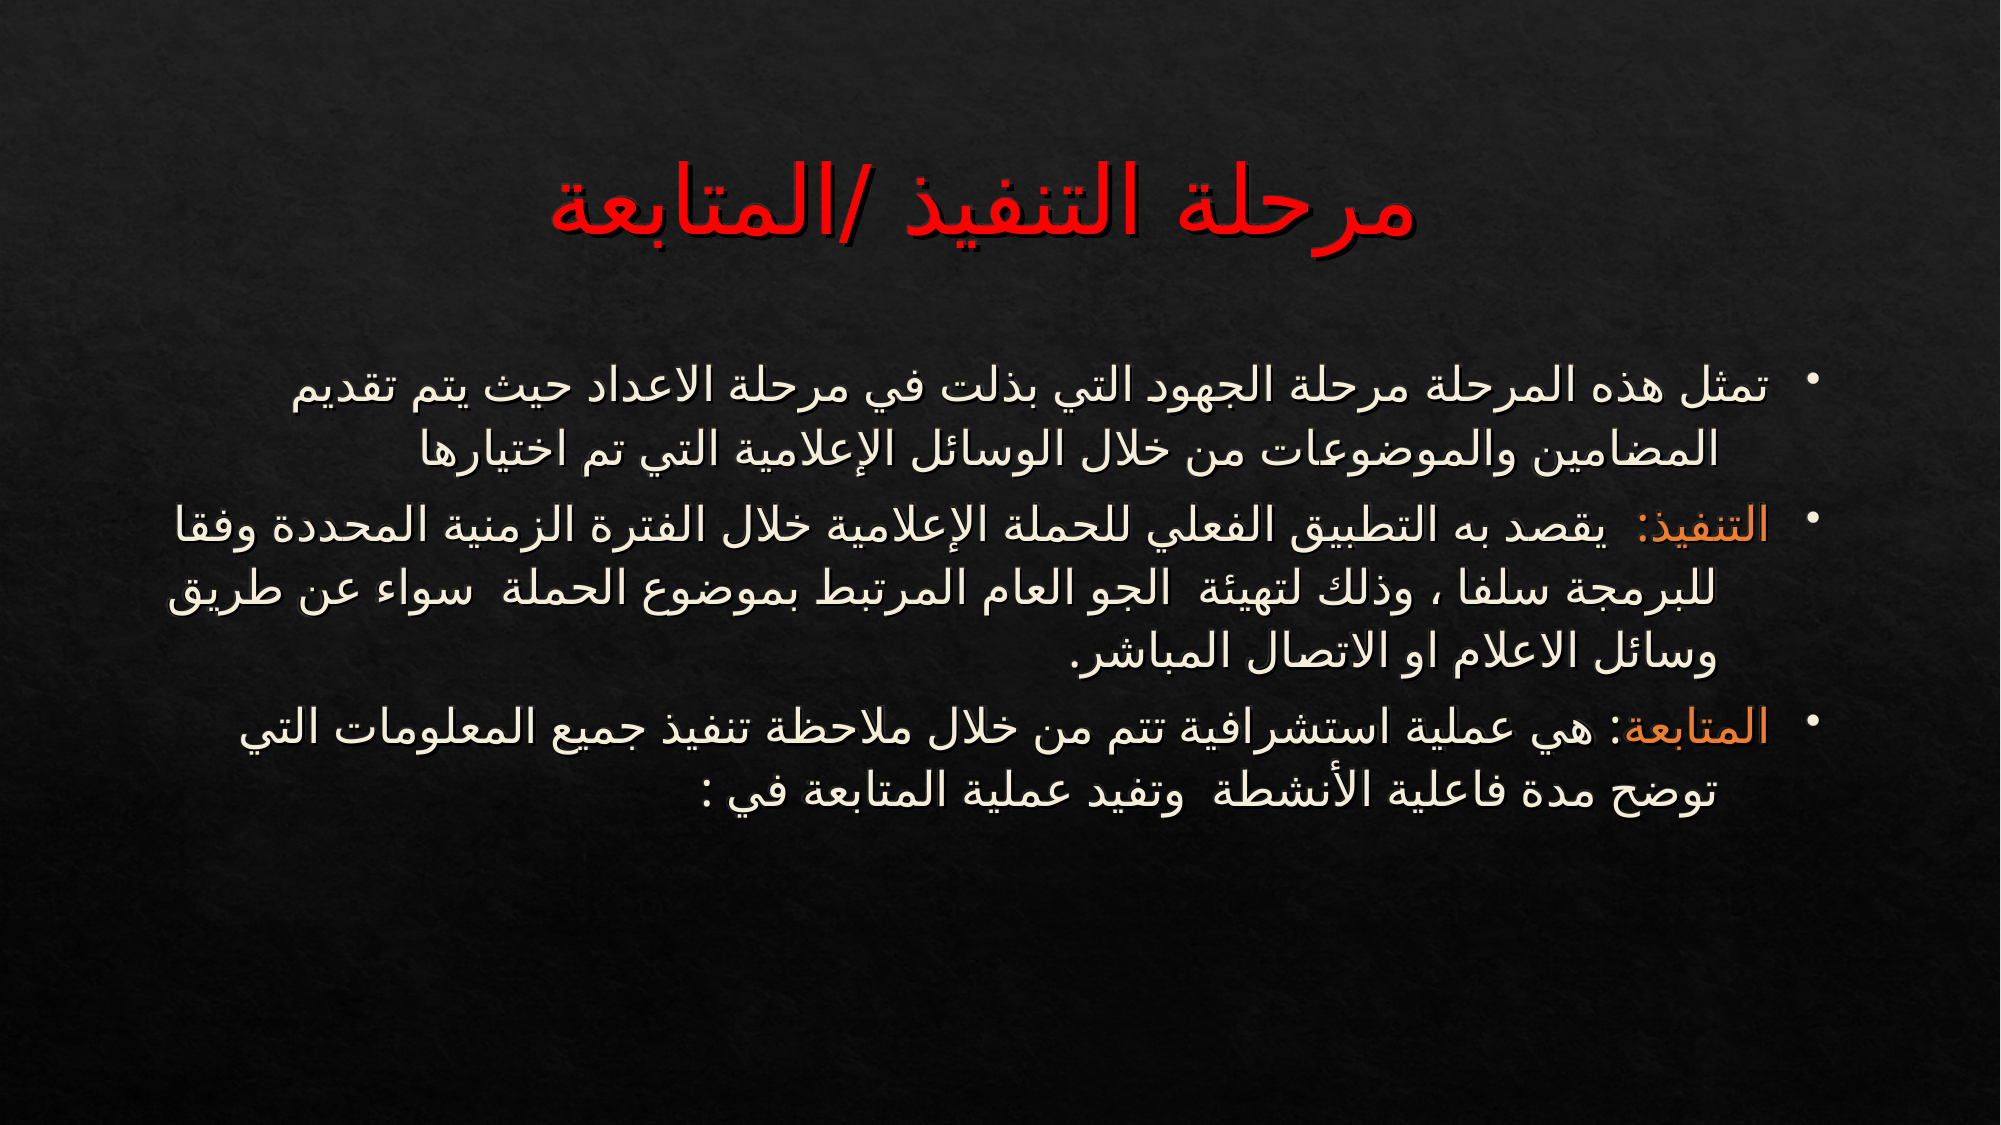

# مرحلة التنفيذ /المتابعة
تمثل هذه المرحلة مرحلة الجهود التي بذلت في مرحلة الاعداد حيث يتم تقديم المضامين والموضوعات من خلال الوسائل الإعلامية التي تم اختيارها
التنفيذ: يقصد به التطبيق الفعلي للحملة الإعلامية خلال الفترة الزمنية المحددة وفقا للبرمجة سلفا ، وذلك لتهيئة الجو العام المرتبط بموضوع الحملة سواء عن طريق وسائل الاعلام او الاتصال المباشر.
المتابعة: هي عملية استشرافية تتم من خلال ملاحظة تنفيذ جميع المعلومات التي توضح مدة فاعلية الأنشطة وتفيد عملية المتابعة في :